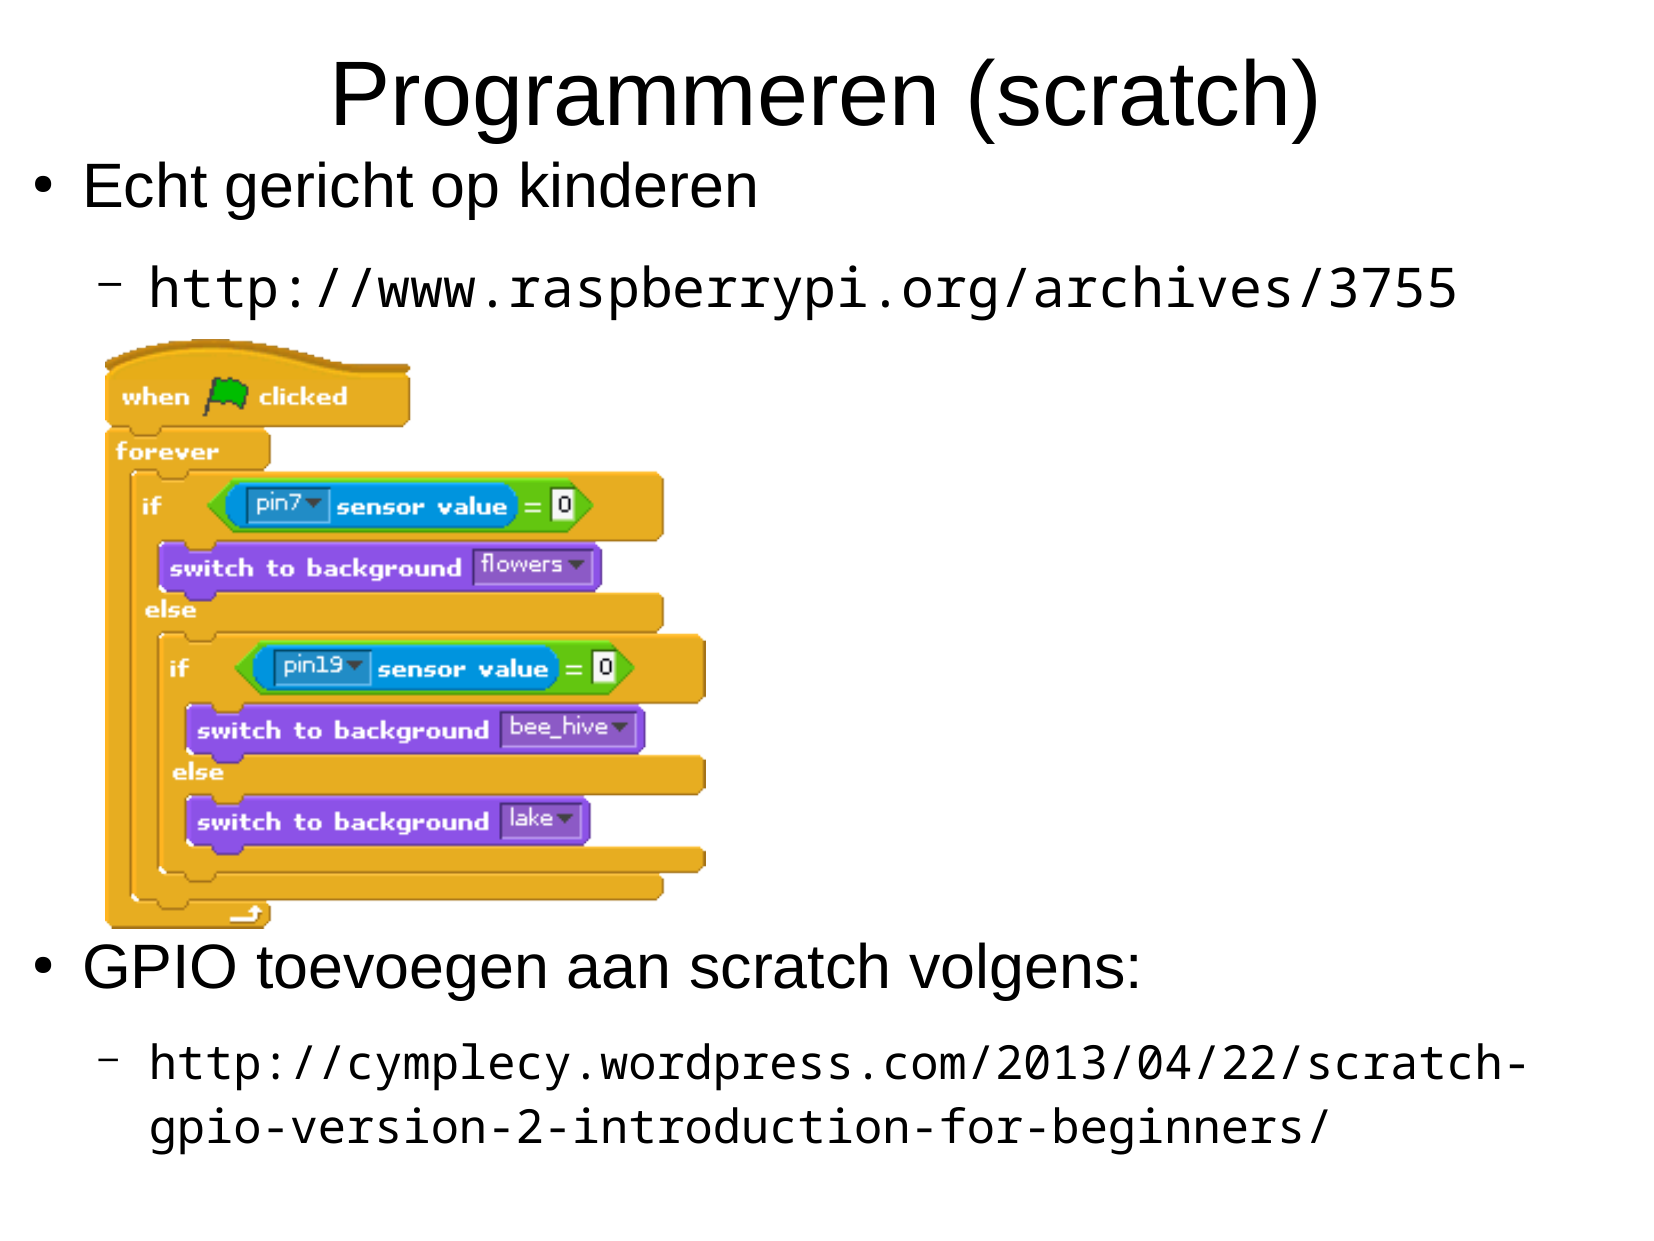

# Programmeren (scratch)
Echt gericht op kinderen
http://www.raspberrypi.org/archives/3755
GPIO toevoegen aan scratch volgens:
http://cymplecy.wordpress.com/2013/04/22/scratch-gpio-version-2-introduction-for-beginners/